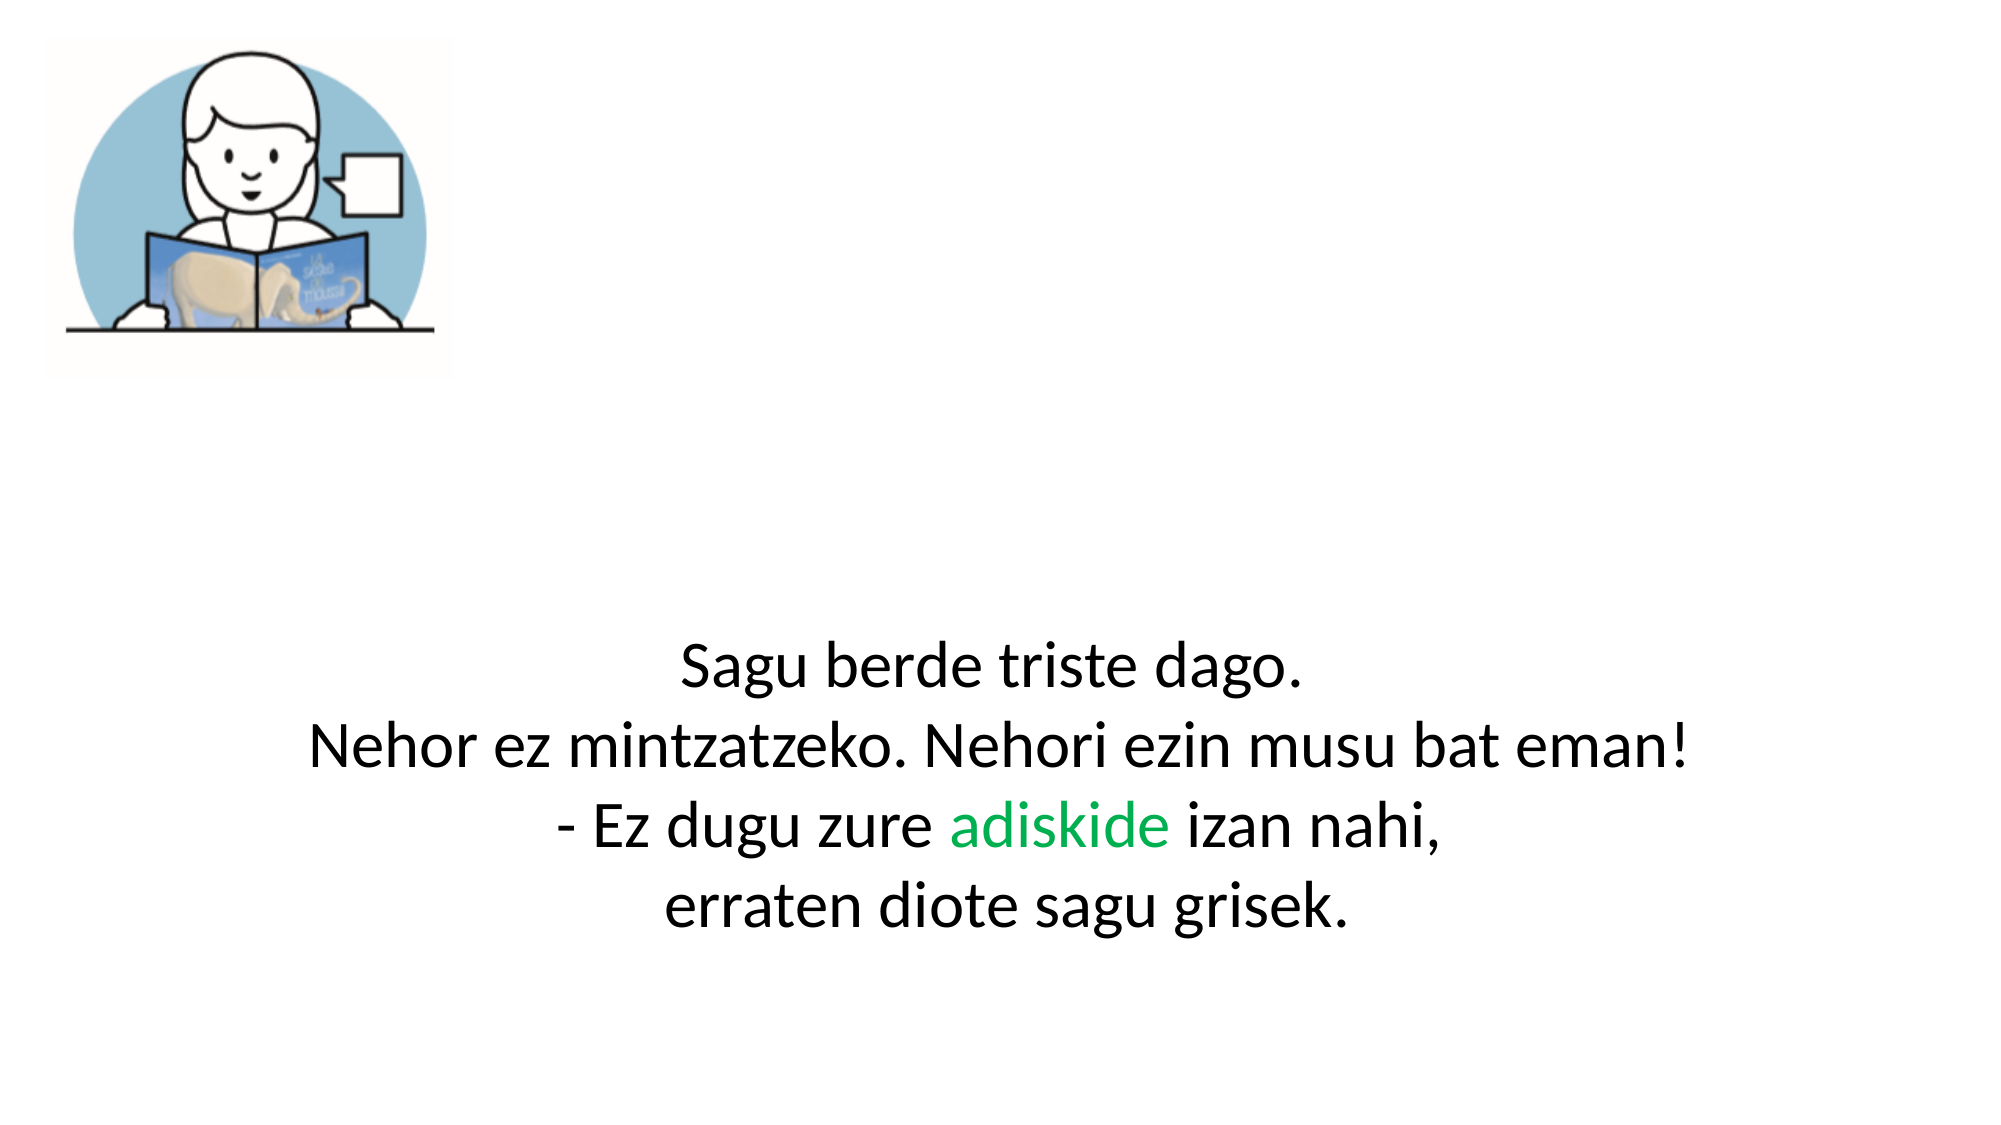

Sagu berde triste dago.
Nehor ez mintzatzeko. Nehori ezin musu bat eman!
- Ez dugu zure adiskide izan nahi,
 erraten diote sagu grisek.